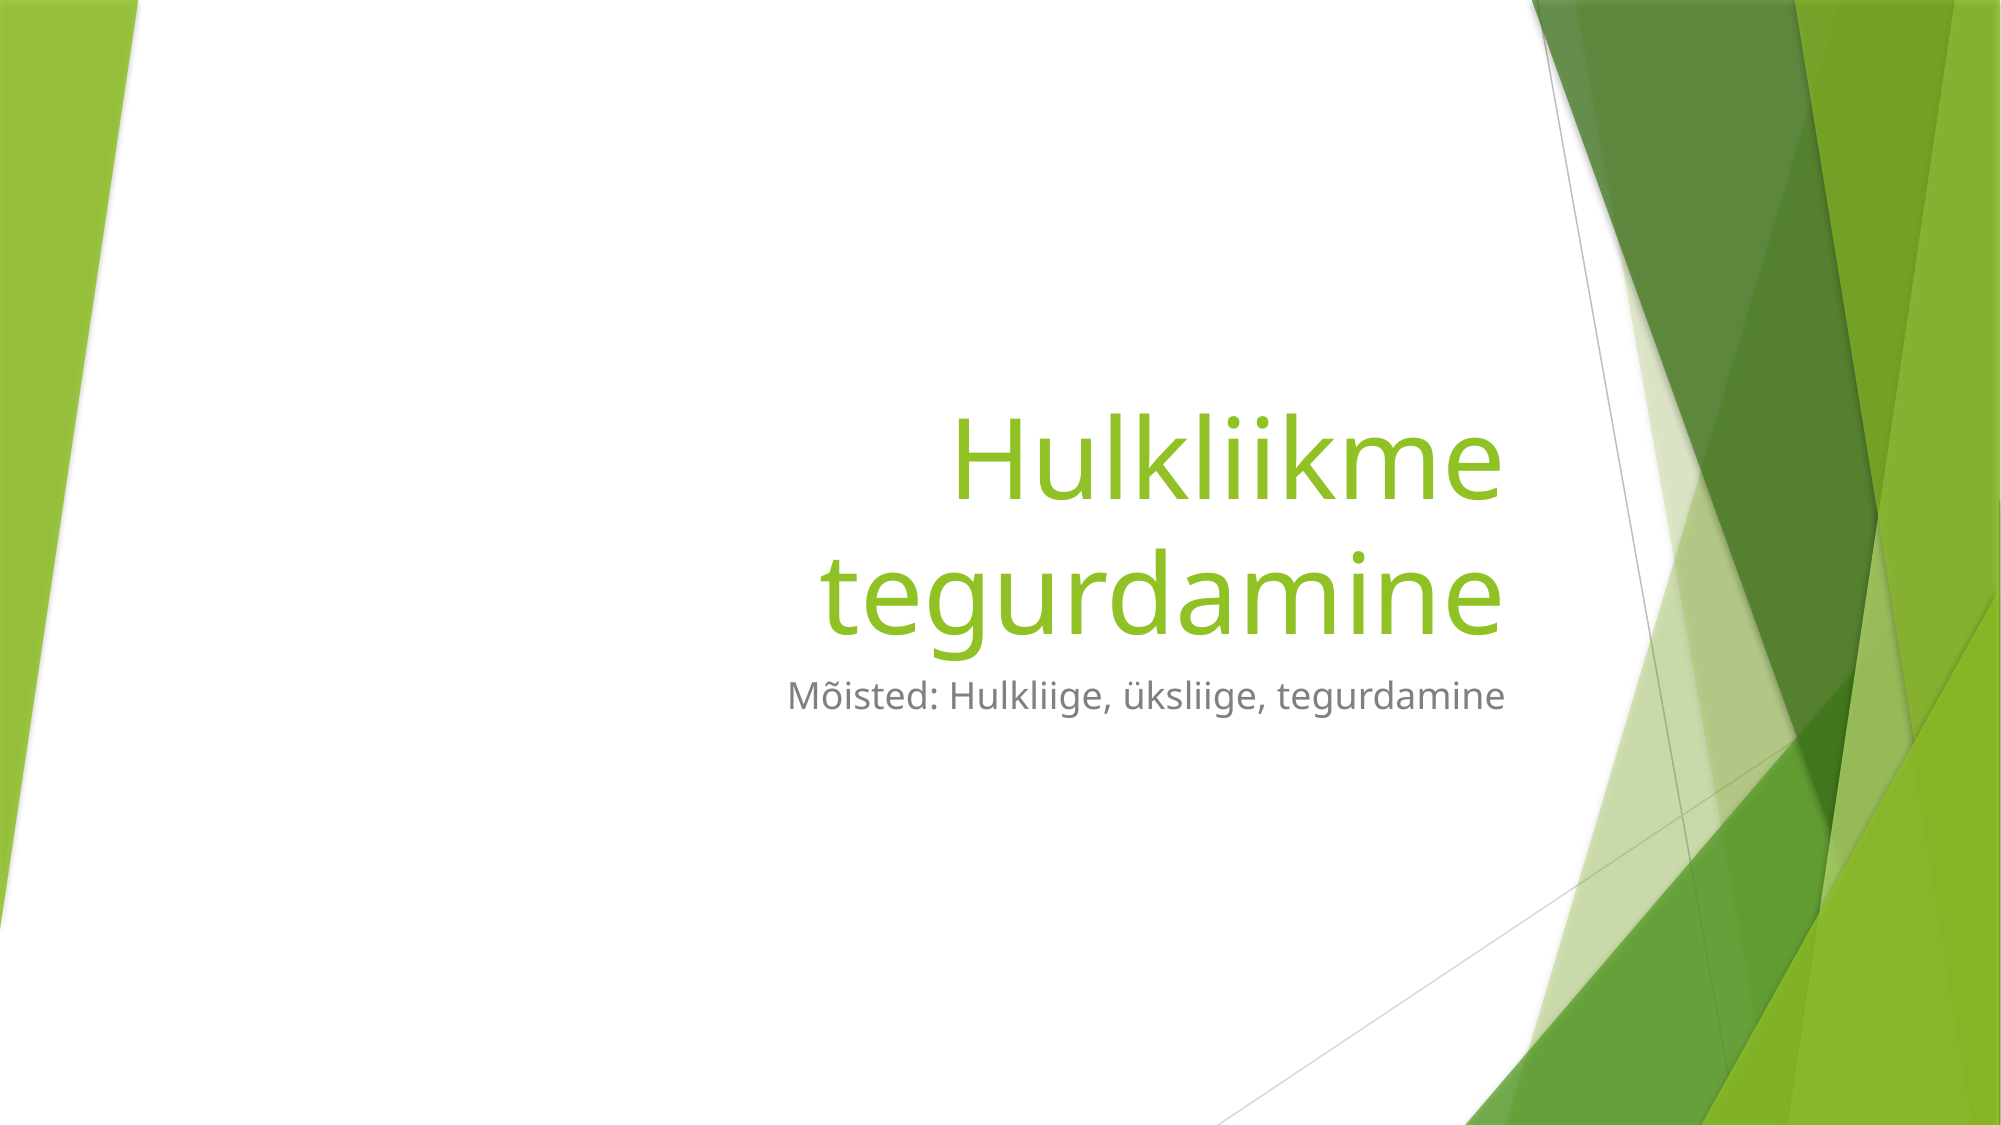

# Hulkliikme tegurdamine
Mõisted: Hulkliige, üksliige, tegurdamine